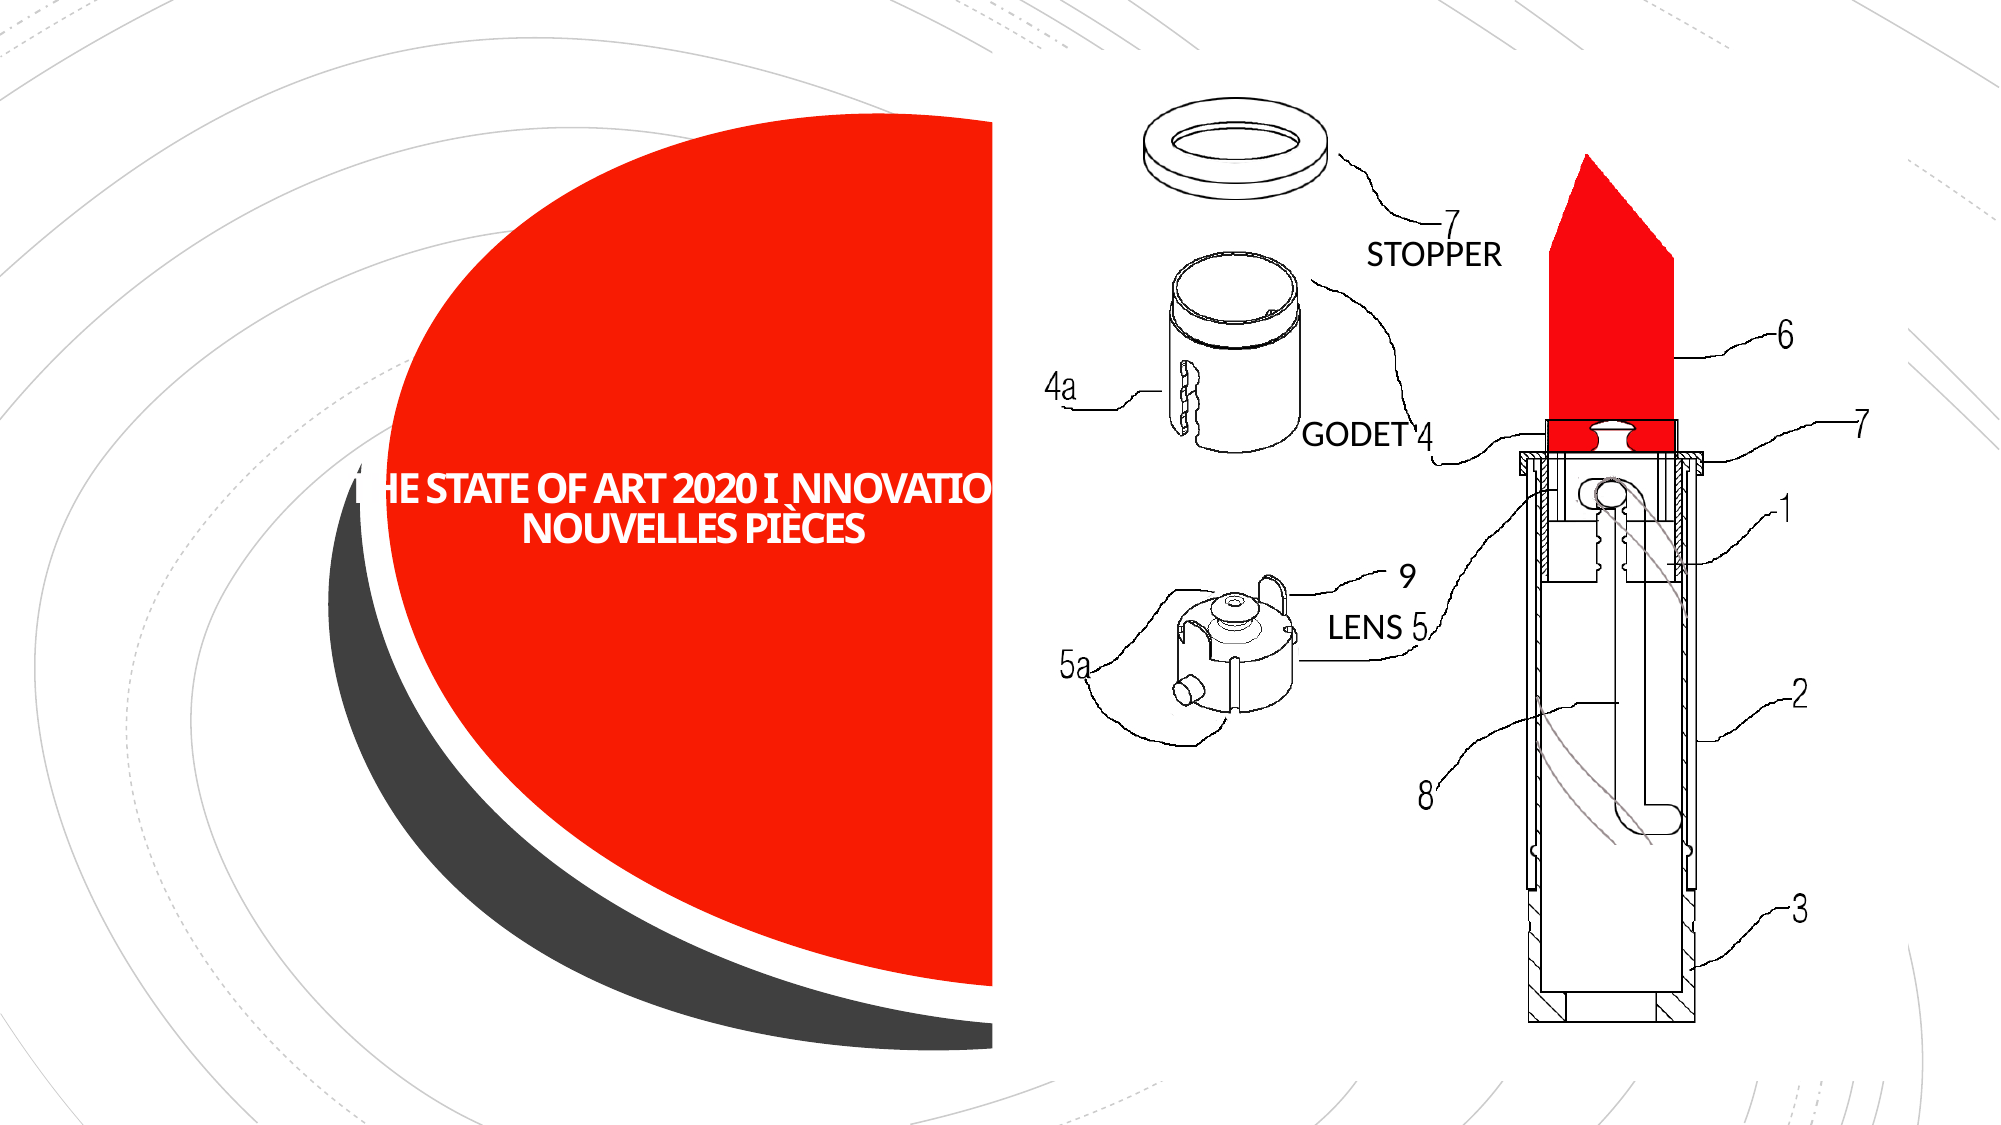

STOPPER
GODET
# THE STATE OF ART 2020 I NNOVATION - NOUVELLES PIÈCES
9
LENS